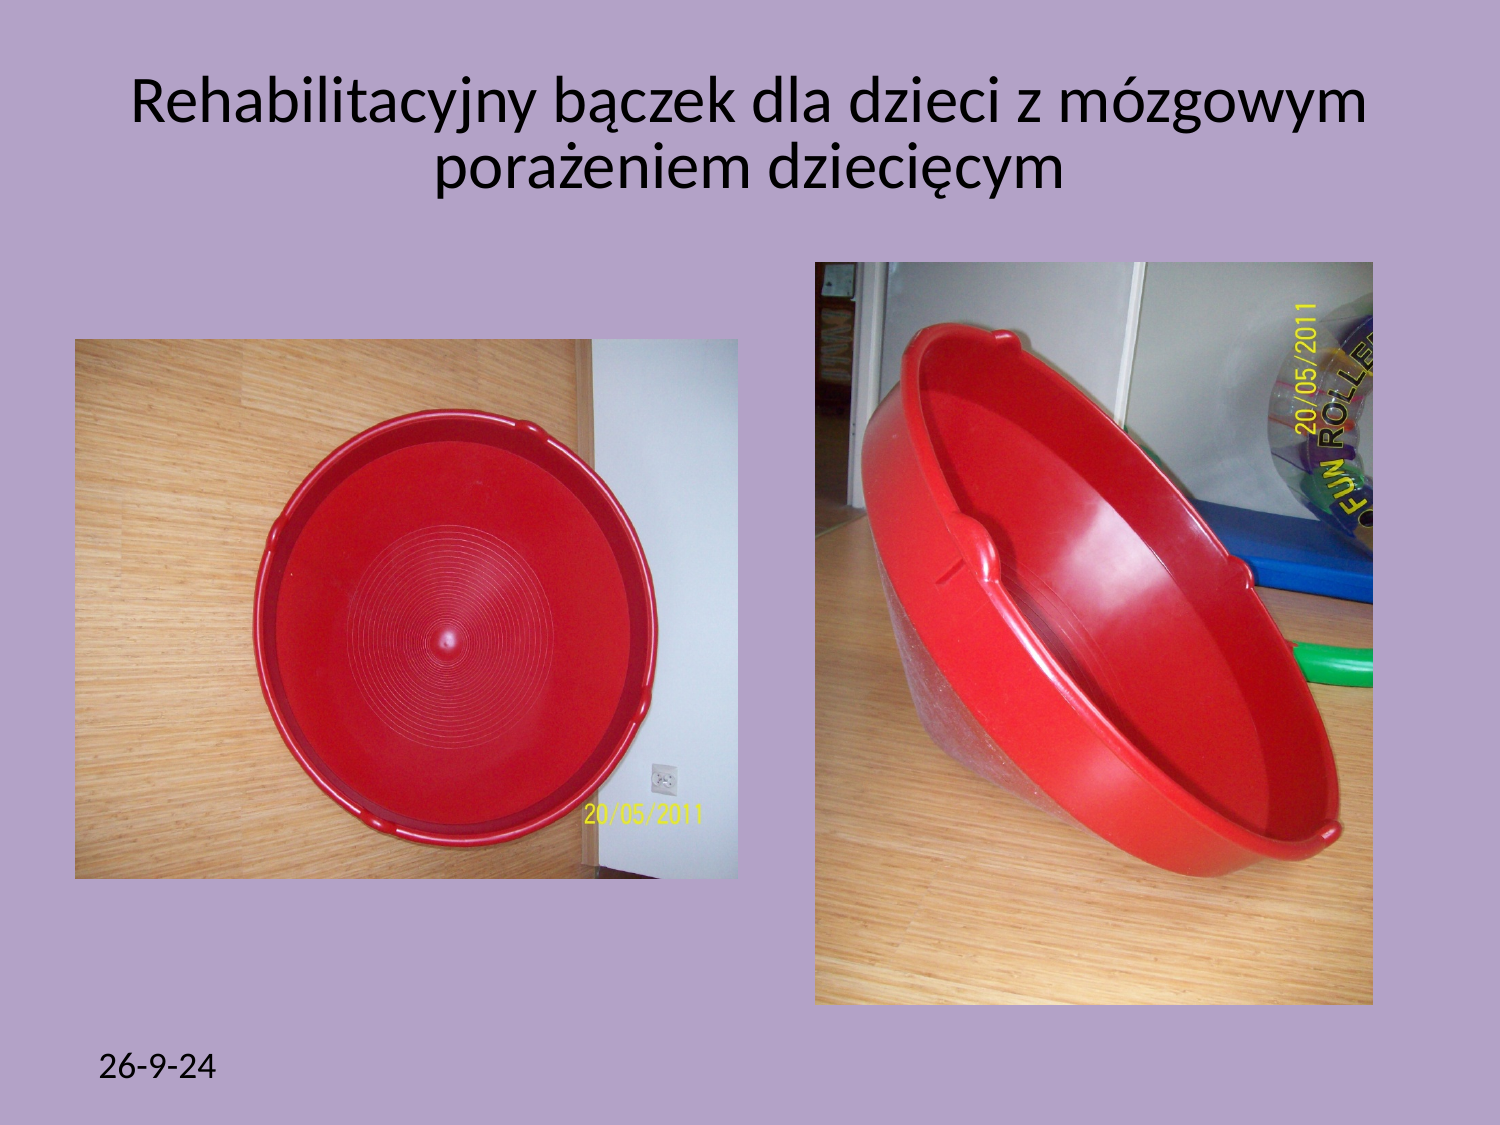

# Rehabilitacyjny bączek dla dzieci z mózgowym porażeniem dziecięcym